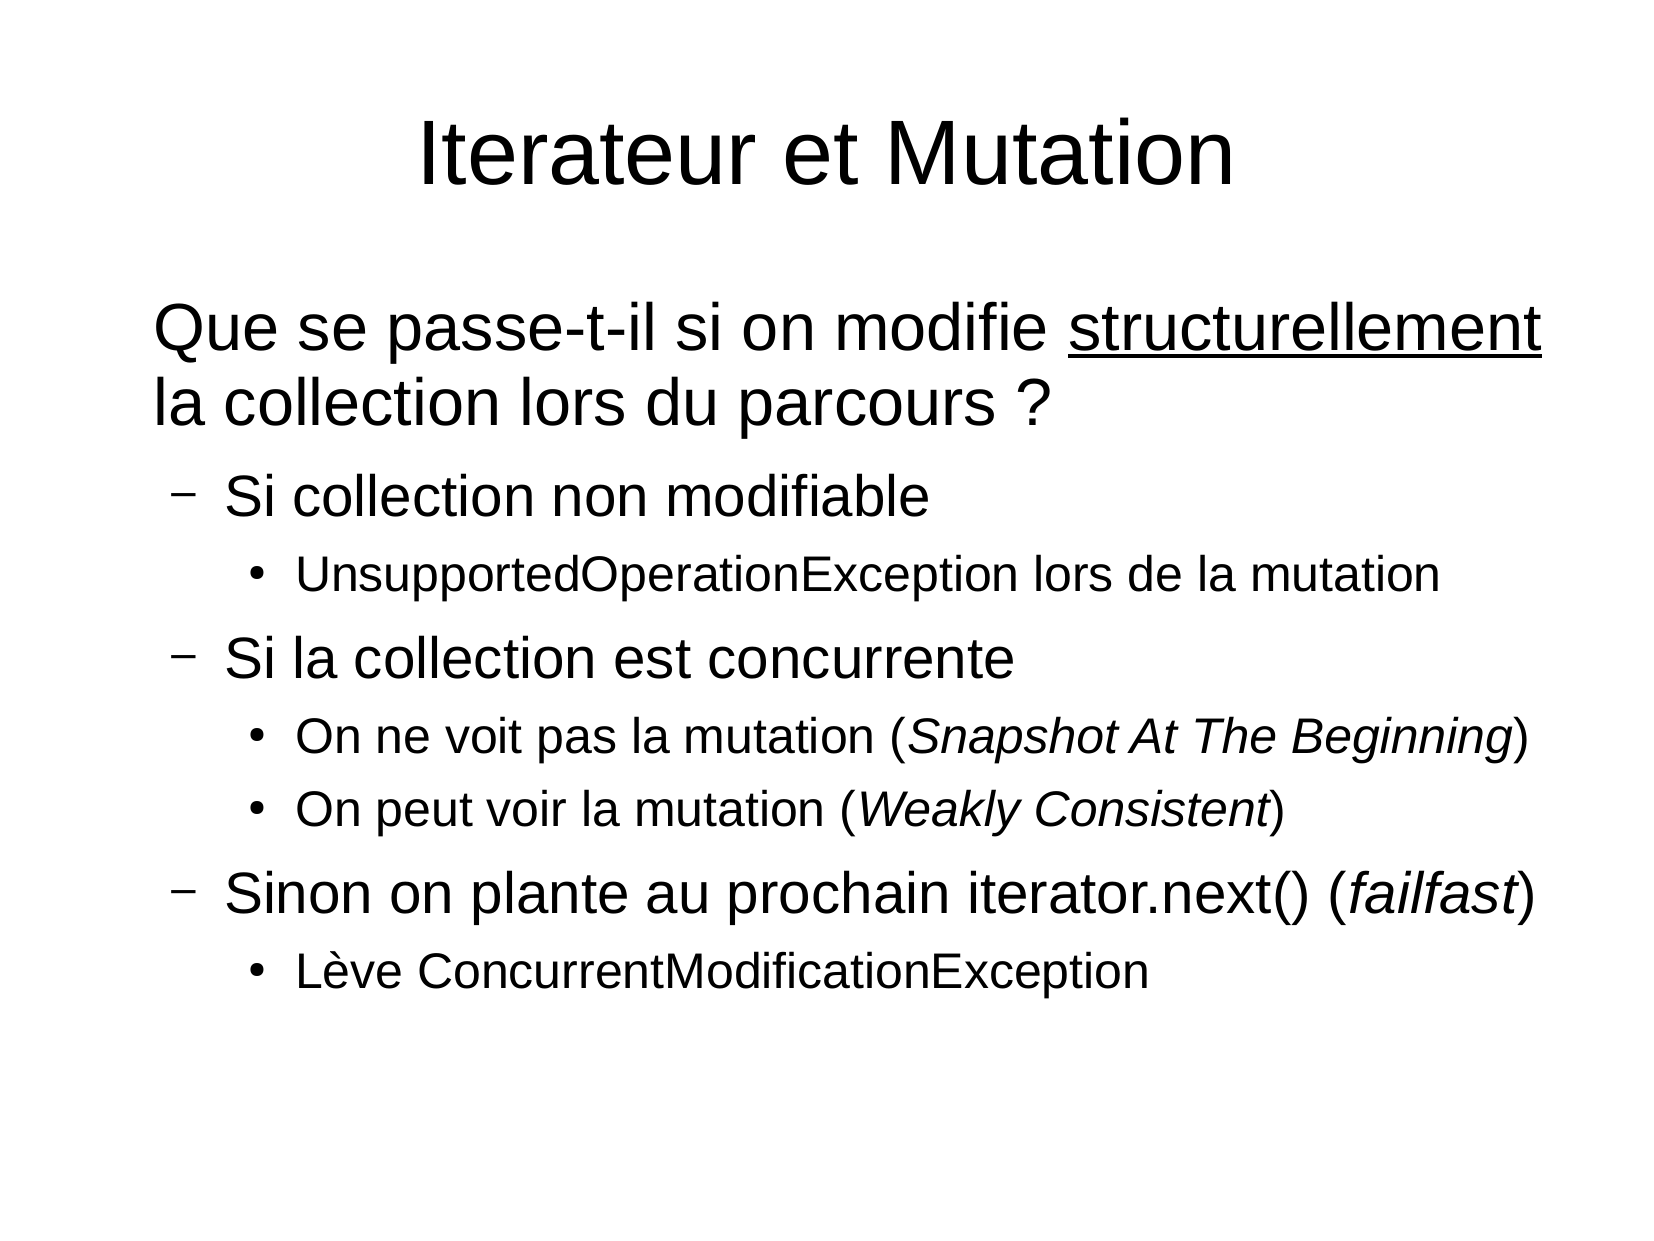

# Iterateur et Mutation
Que se passe-t-il si on modifie structurellement la collection lors du parcours ?
Si collection non modifiable
UnsupportedOperationException lors de la mutation
Si la collection est concurrente
On ne voit pas la mutation (Snapshot At The Beginning)
On peut voir la mutation (Weakly Consistent)
Sinon on plante au prochain iterator.next() (failfast)
Lève ConcurrentModificationException